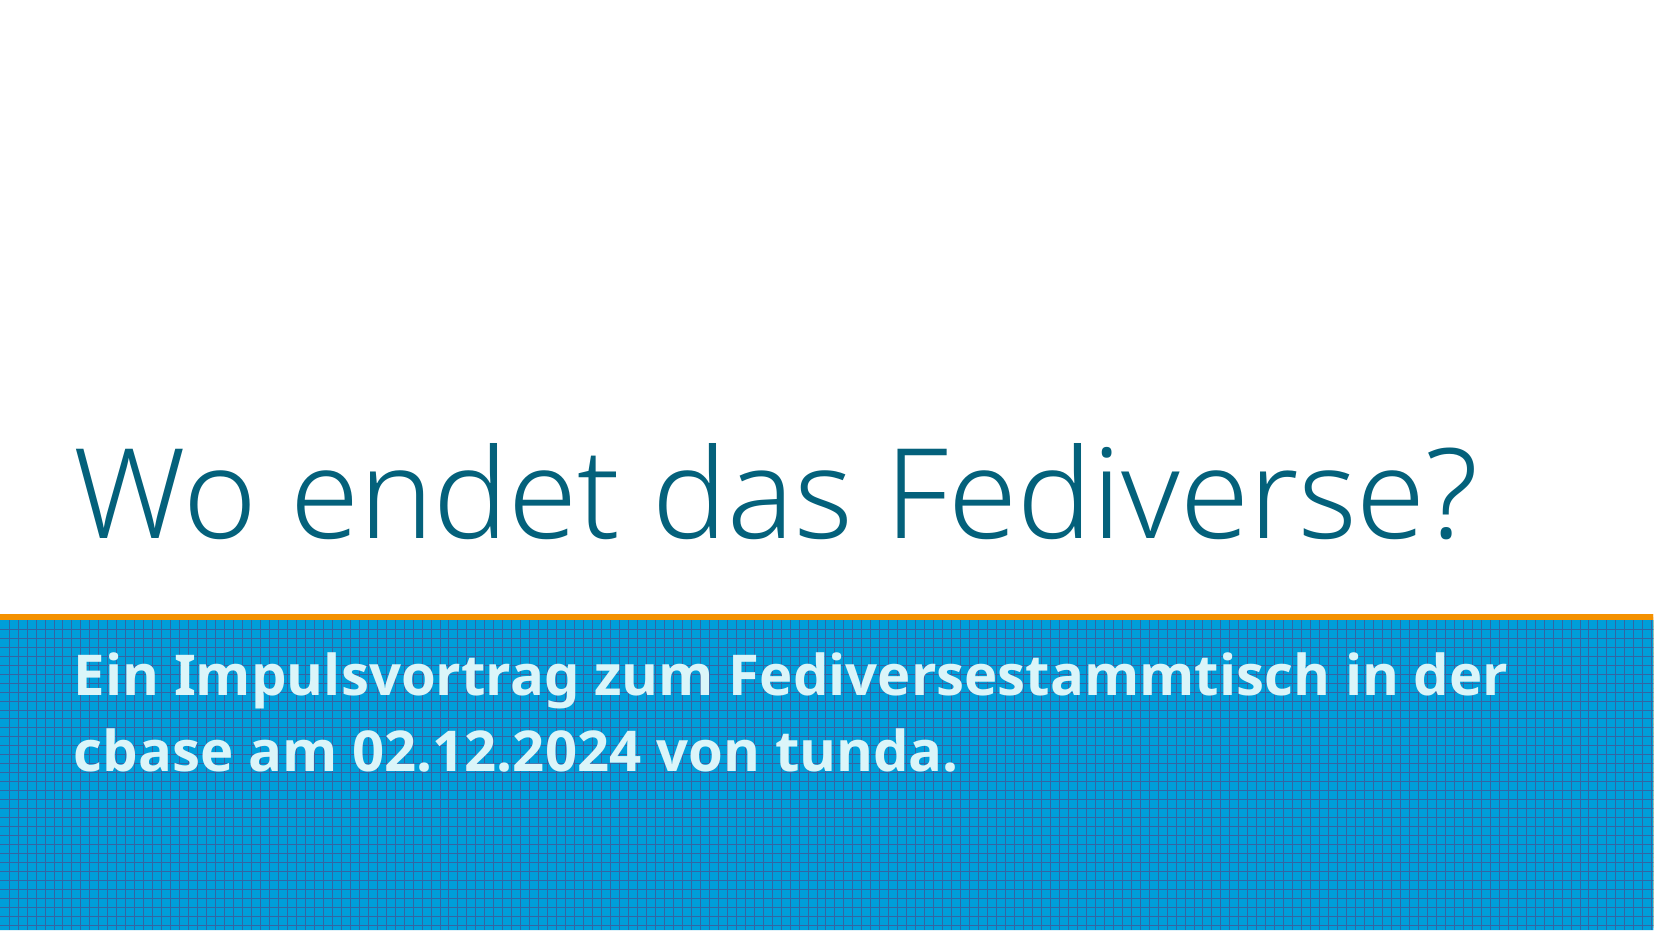

# Wo endet das Fediverse?
Ein Impulsvortrag zum Fediversestammtisch in der cbase am 02.12.2024 von tunda.